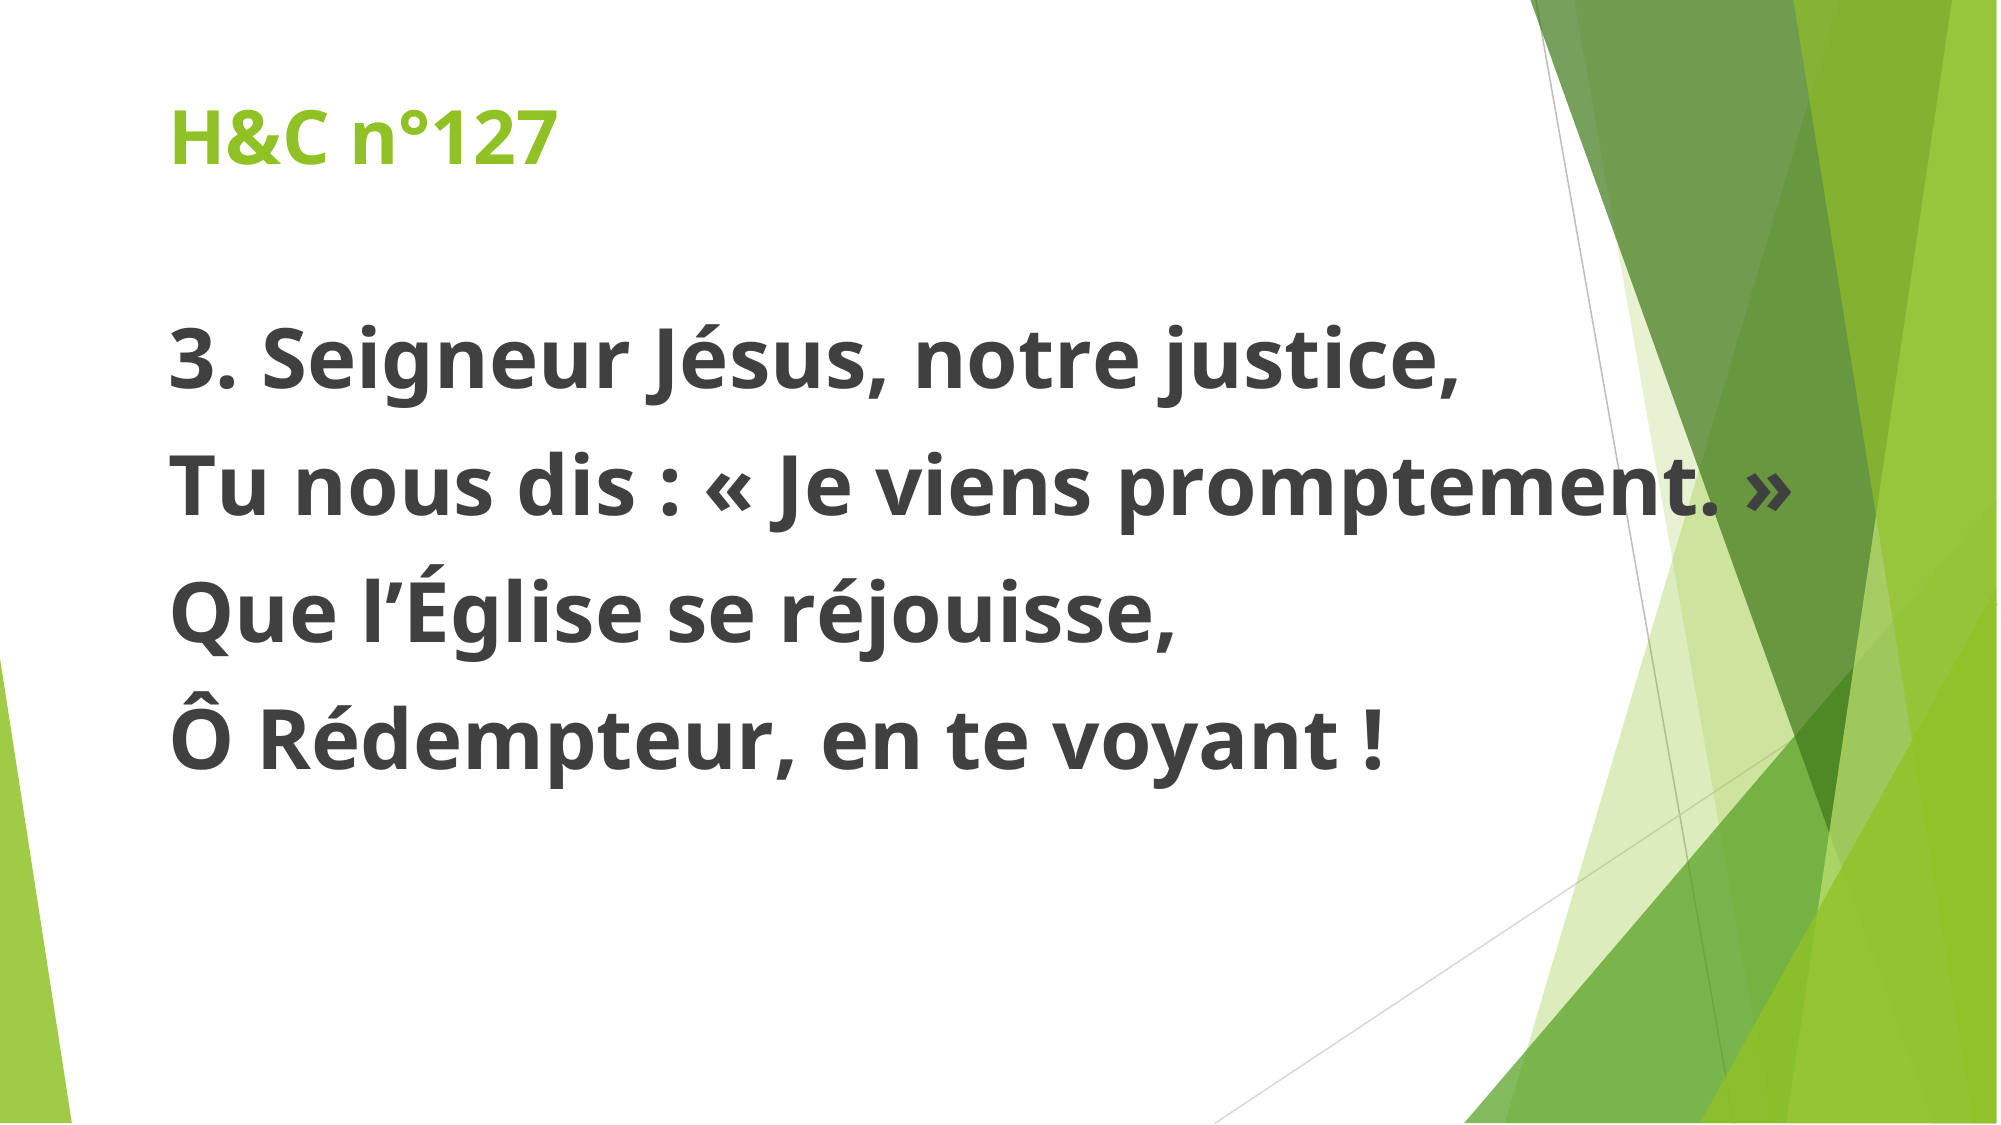

H&C n°127
3. Seigneur Jésus, notre justice,
Tu nous dis : « Je viens promptement. »
Que l’Église se réjouisse,
Ô Rédempteur, en te voyant !